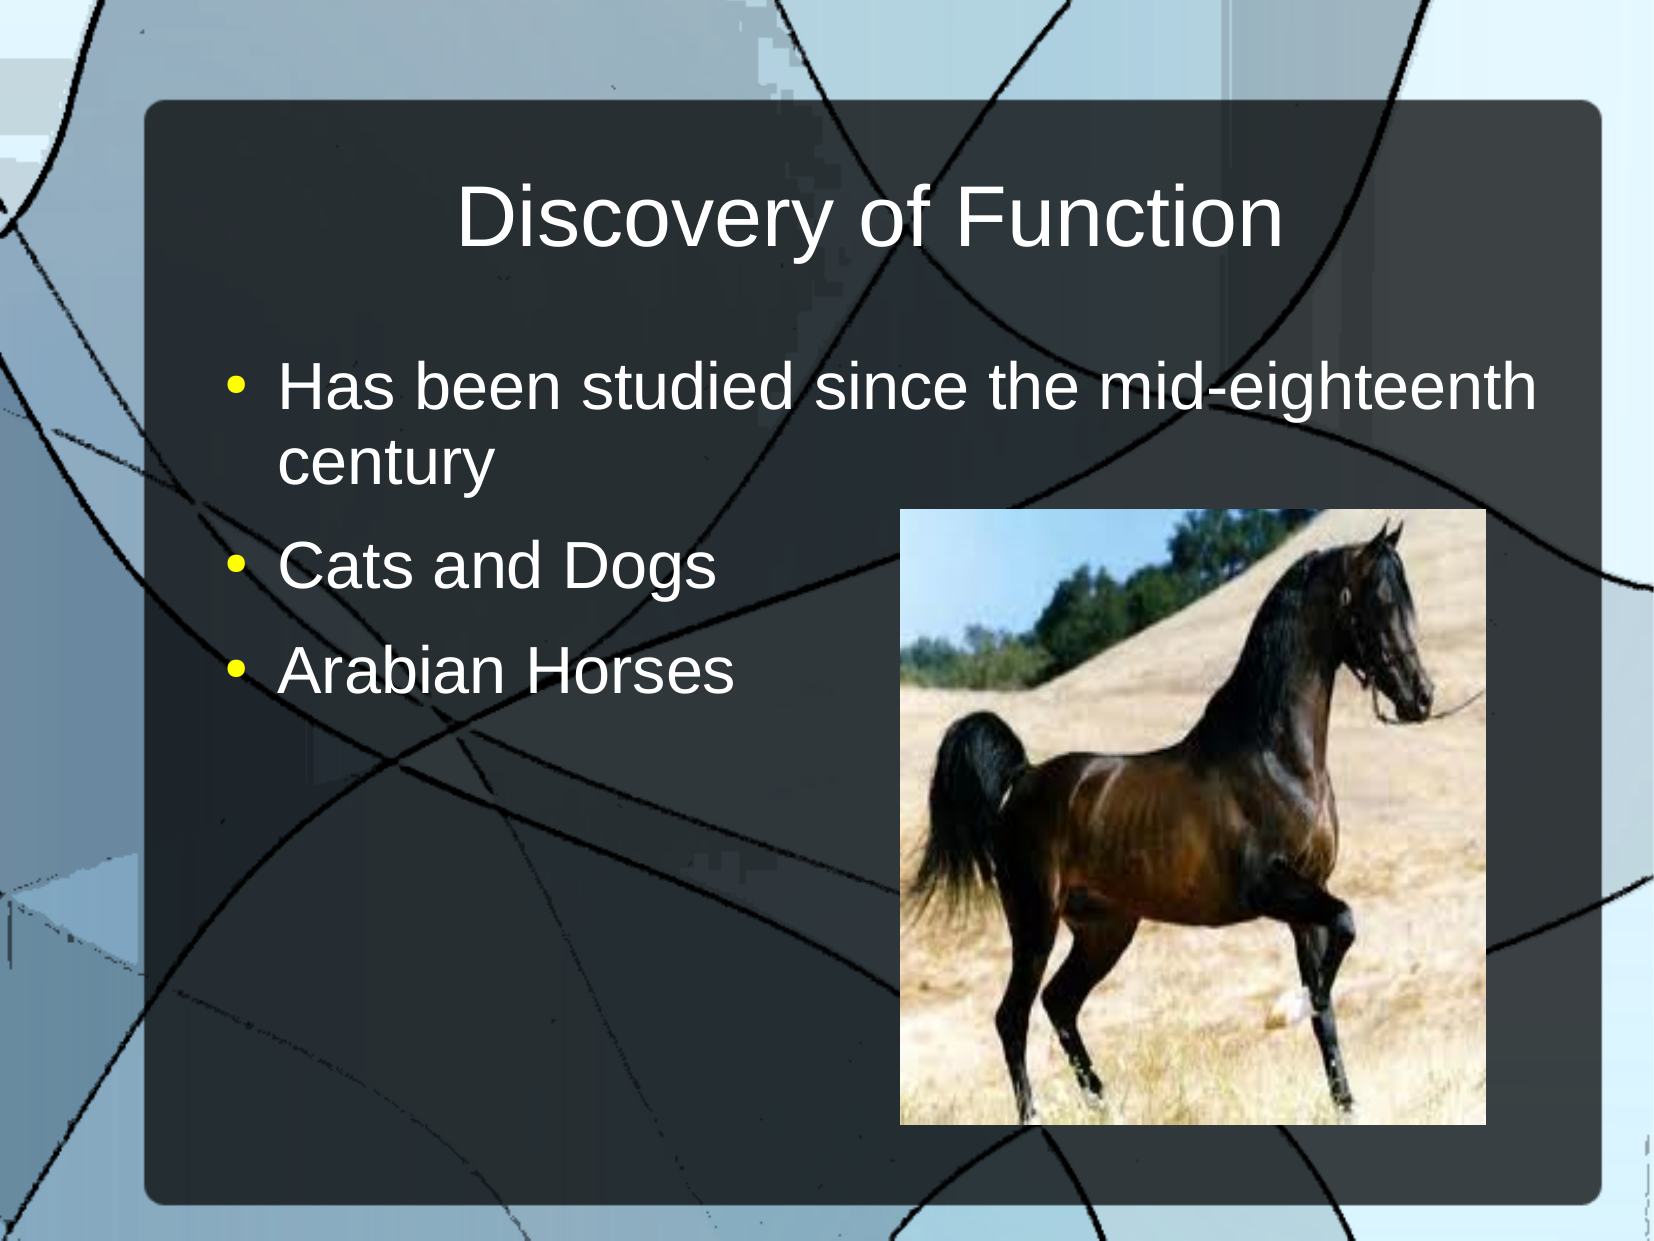

# Discovery of Function
Has been studied since the mid-eighteenth century
Cats and Dogs
Arabian Horses